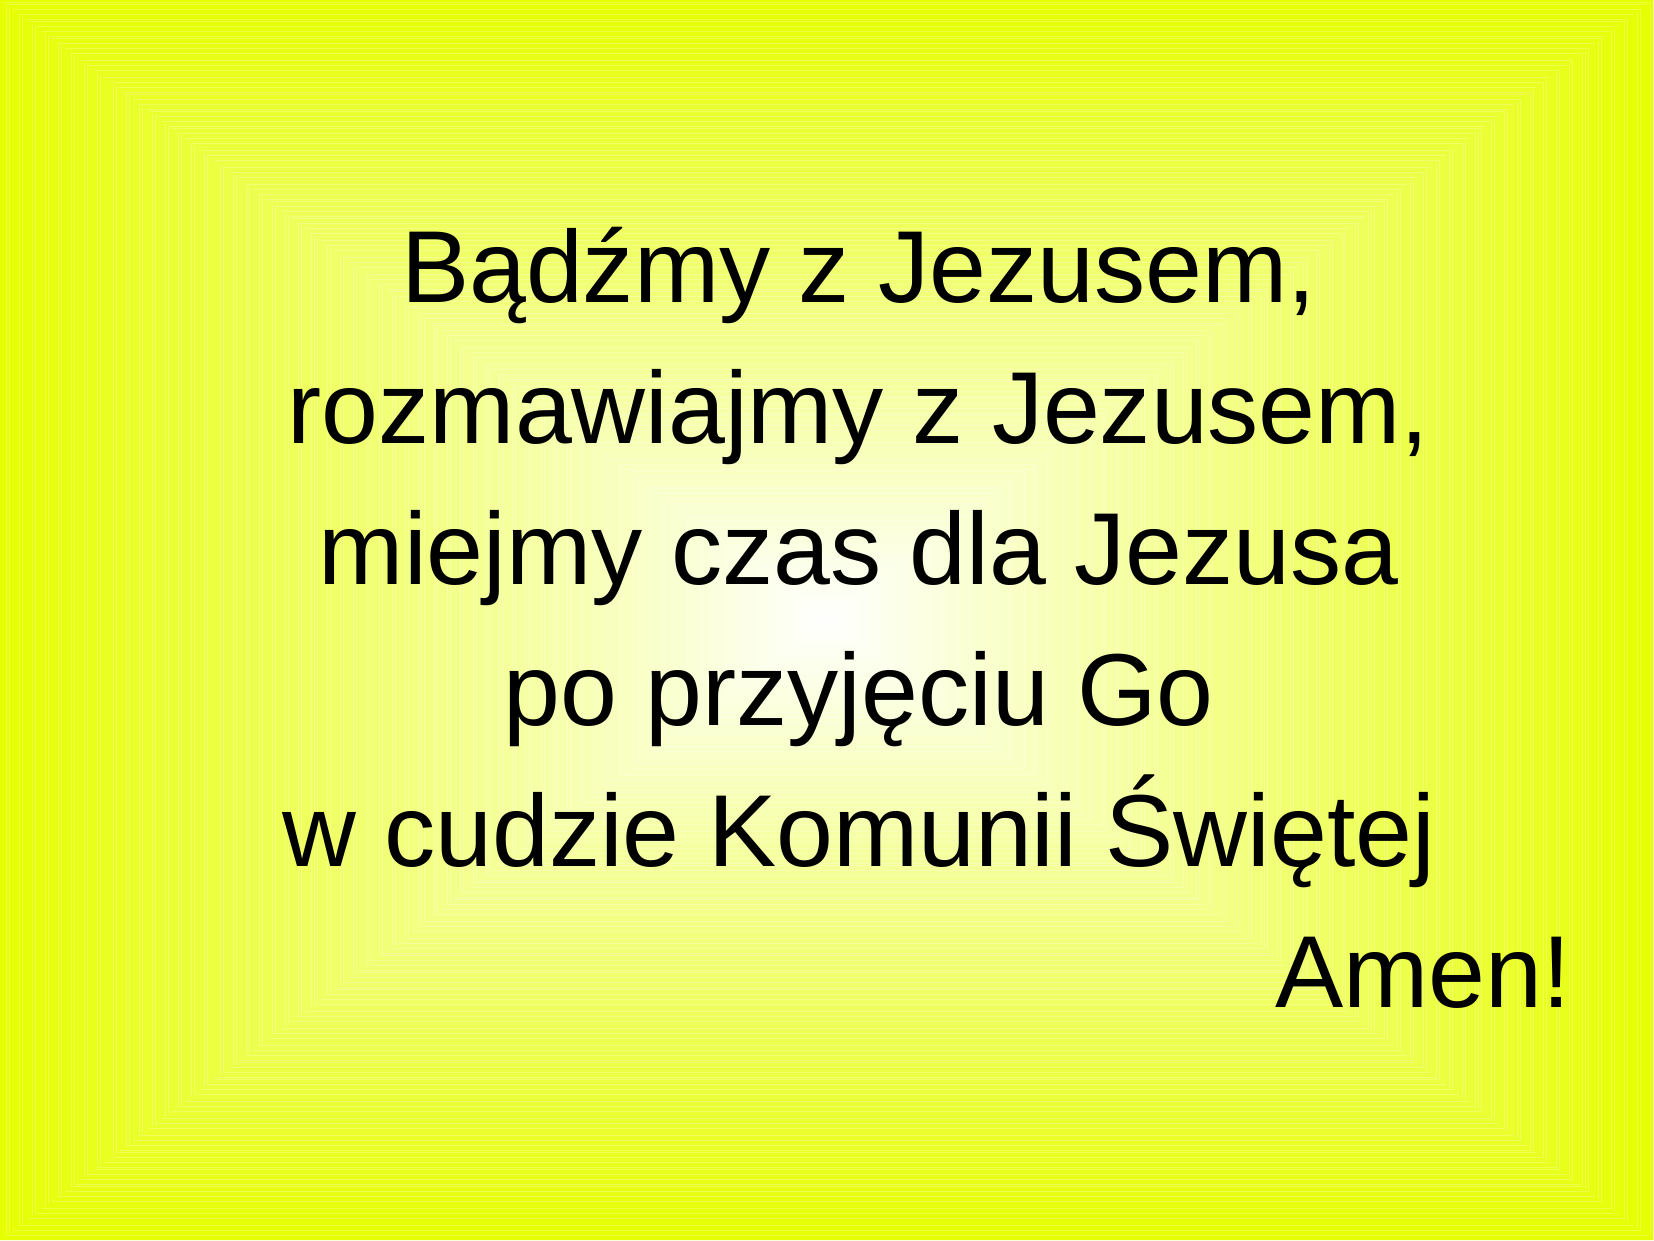

# Bądźmy z Jezusem,
rozmawiajmy z Jezusem,
miejmy czas dla Jezusa
po przyjęciu Go
w cudzie Komunii Świętej
Amen!